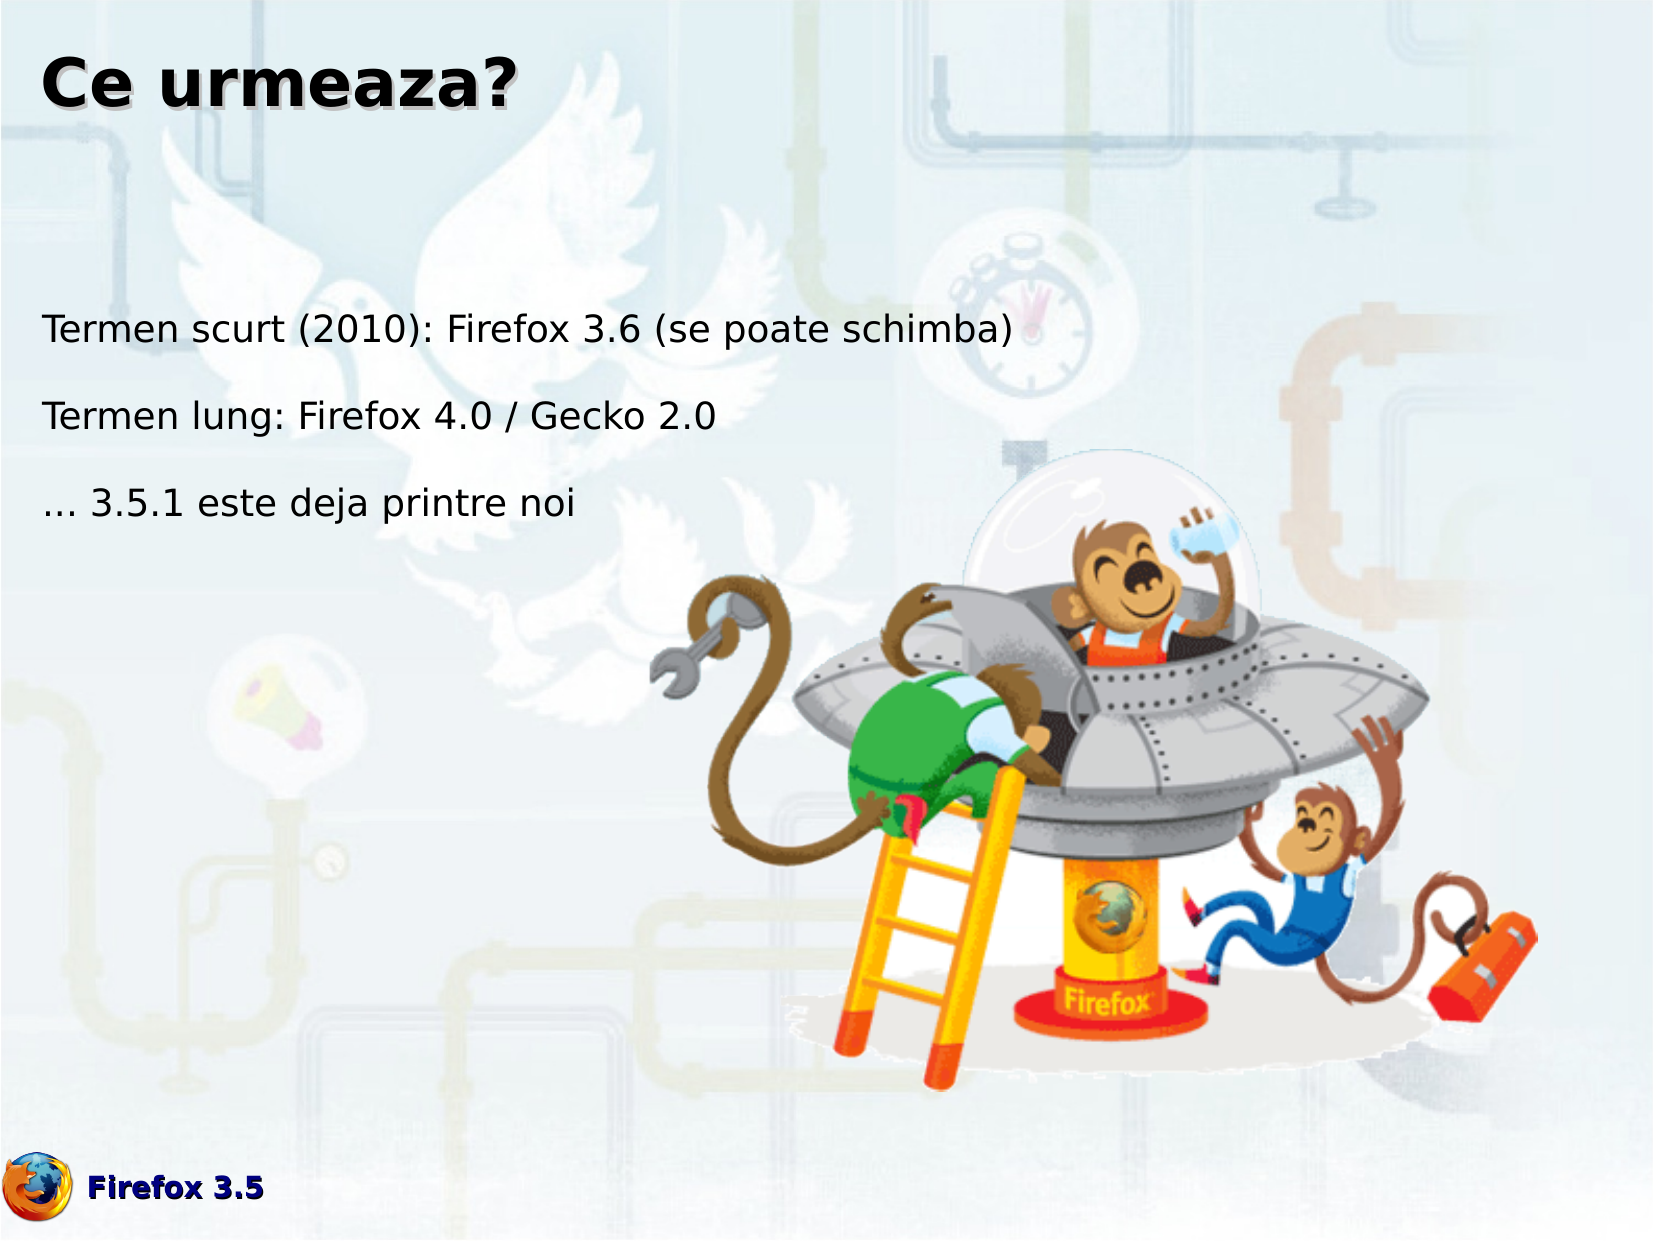

Ce urmeaza?
Termen scurt (2010): Firefox 3.6 (se poate schimba)
Termen lung: Firefox 4.0 / Gecko 2.0
... 3.5.1 este deja printre noi
Firefox 3.5